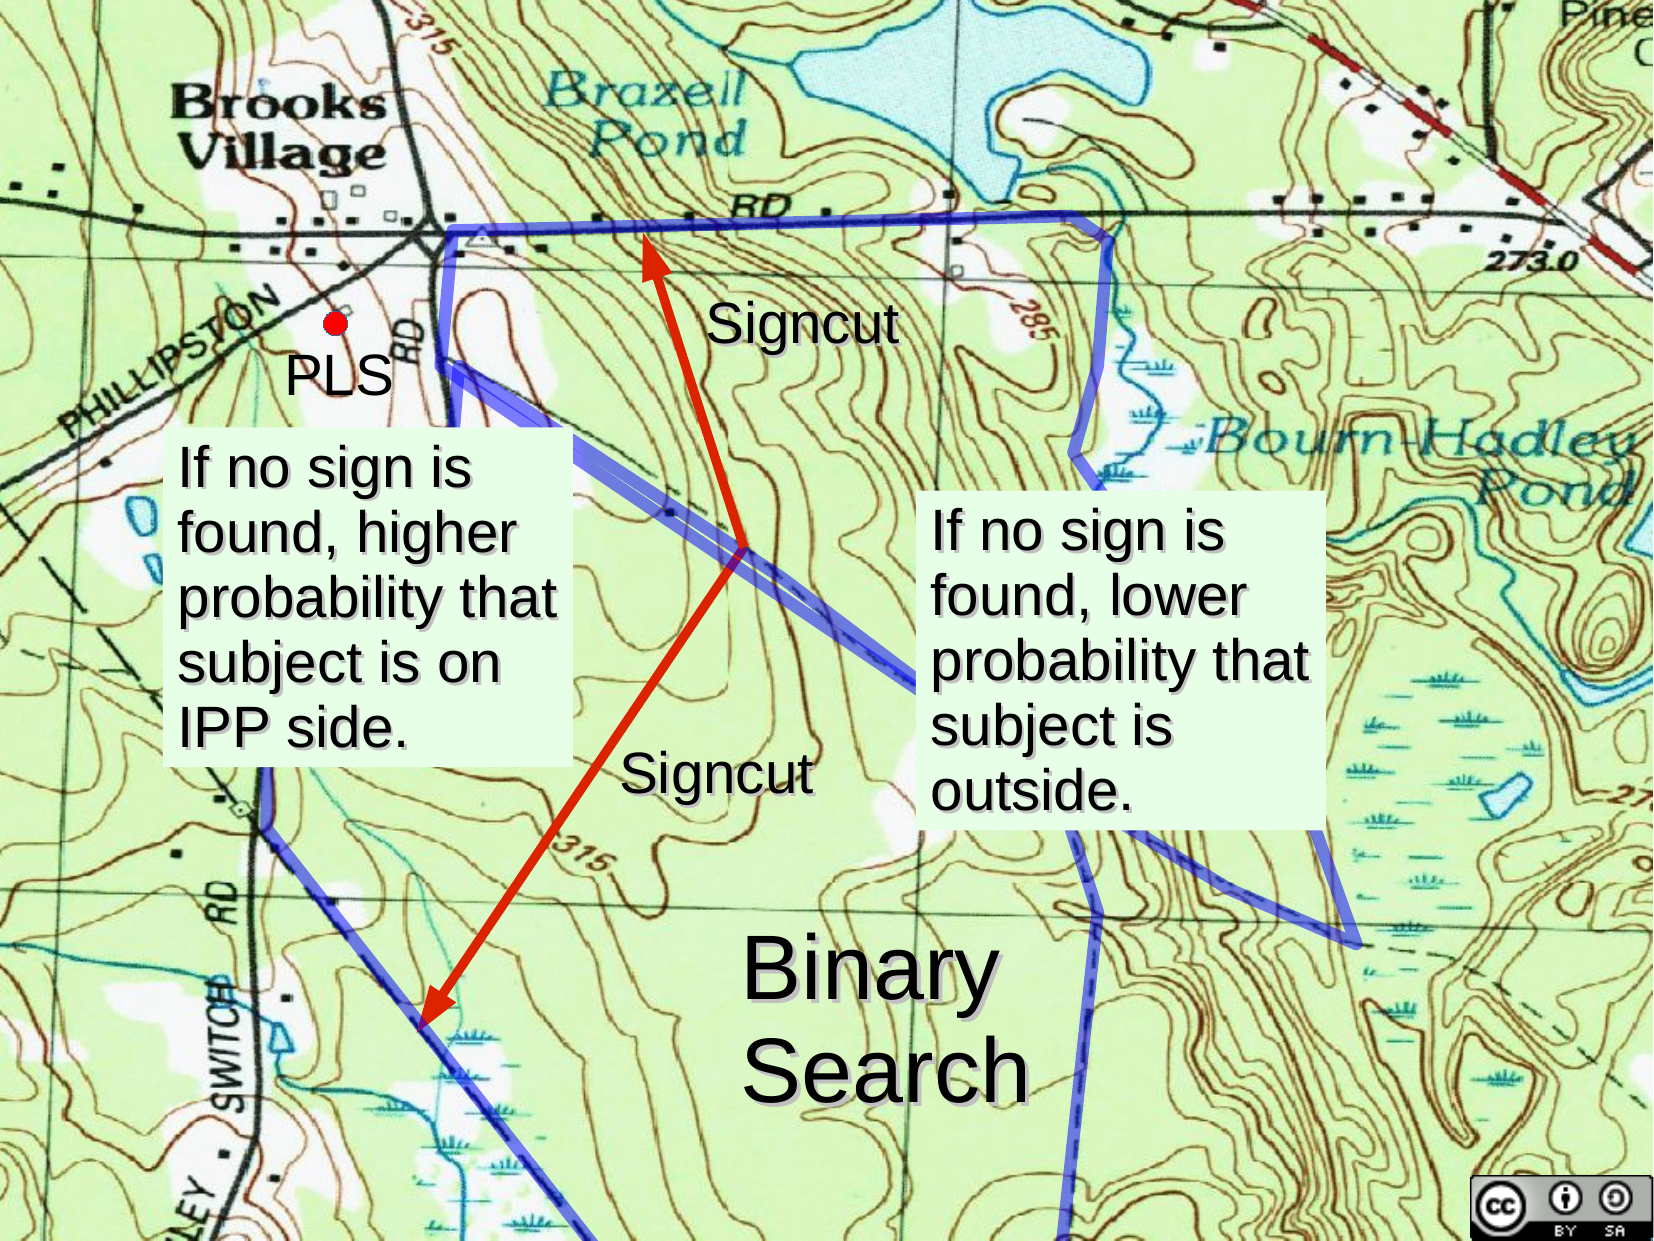

Signcut
PLS
If no sign is
found, higher
probability that
subject is on
IPP side.
If no sign is
found, lower
probability that
subject is
outside.
Signcut
Binary
Search